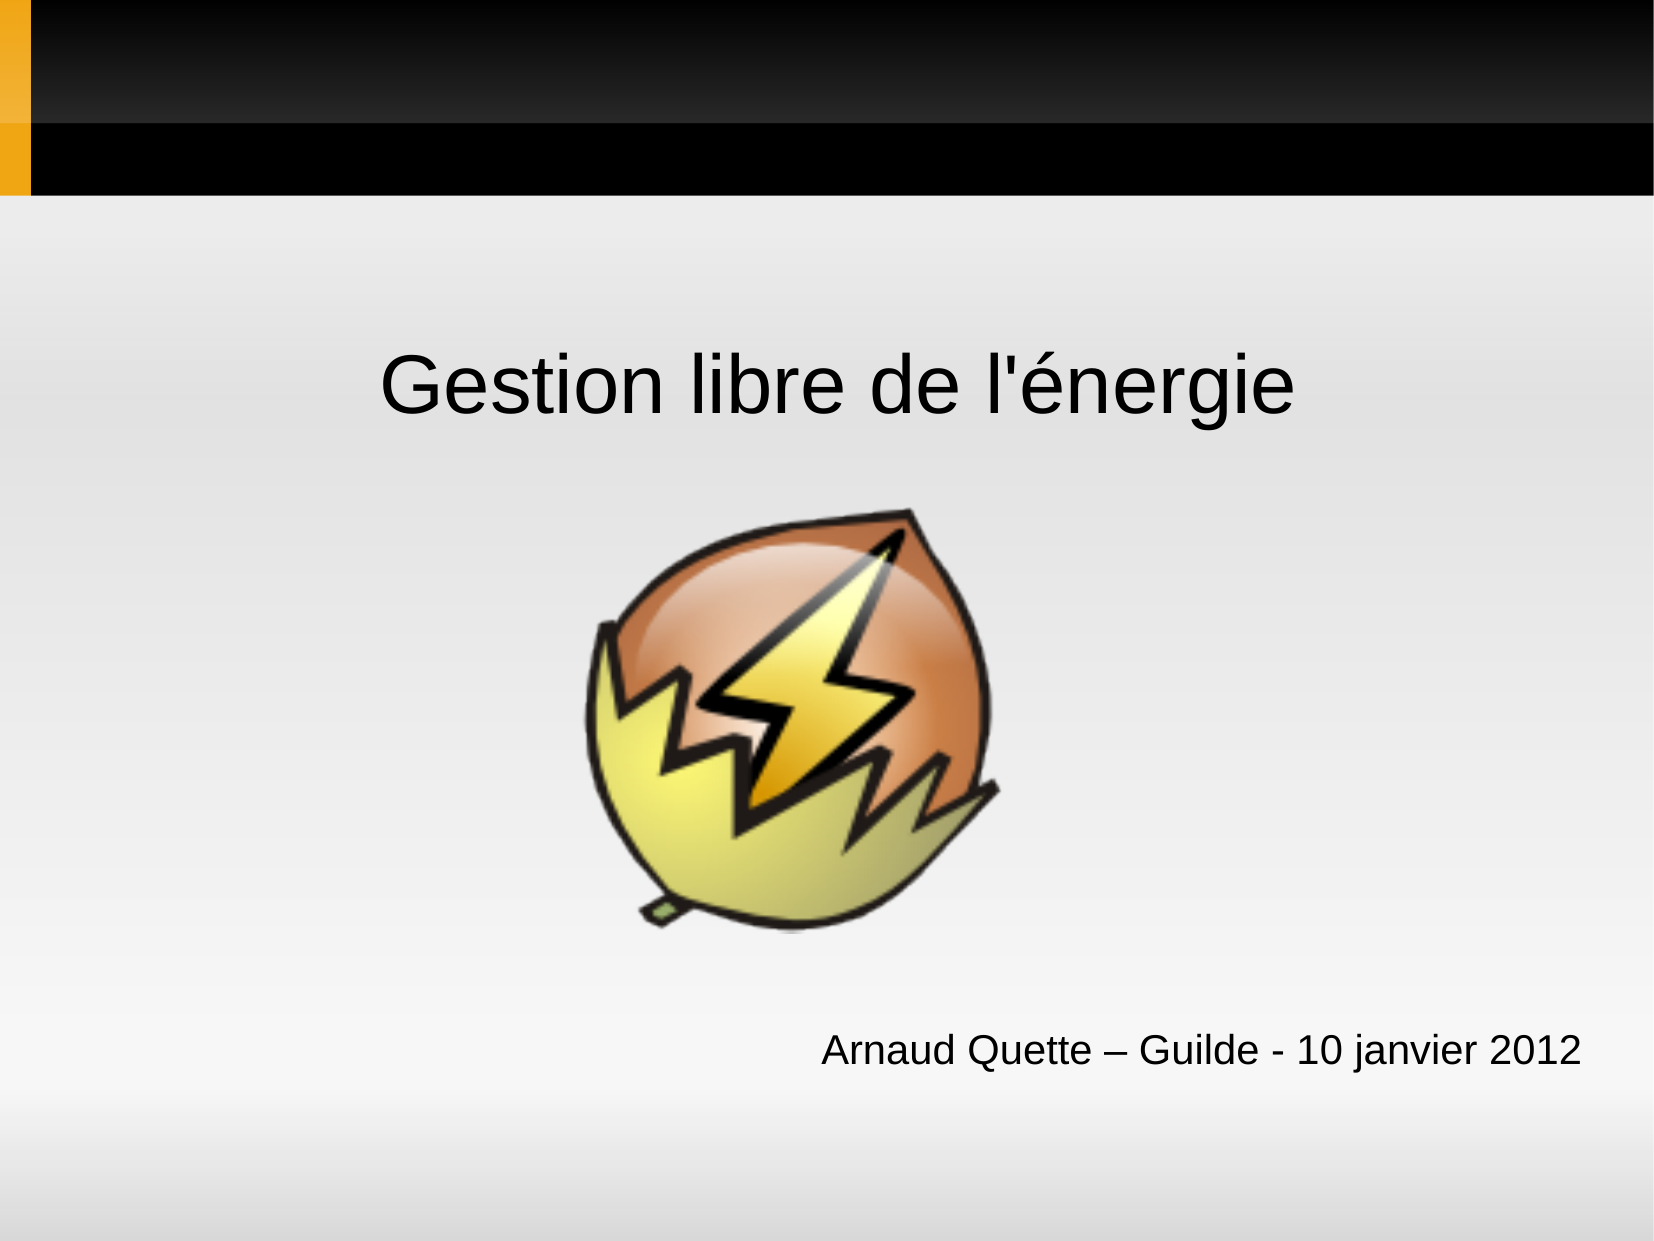

Gestion libre de l'énergie
Arnaud Quette – Guilde - 10 janvier 2012